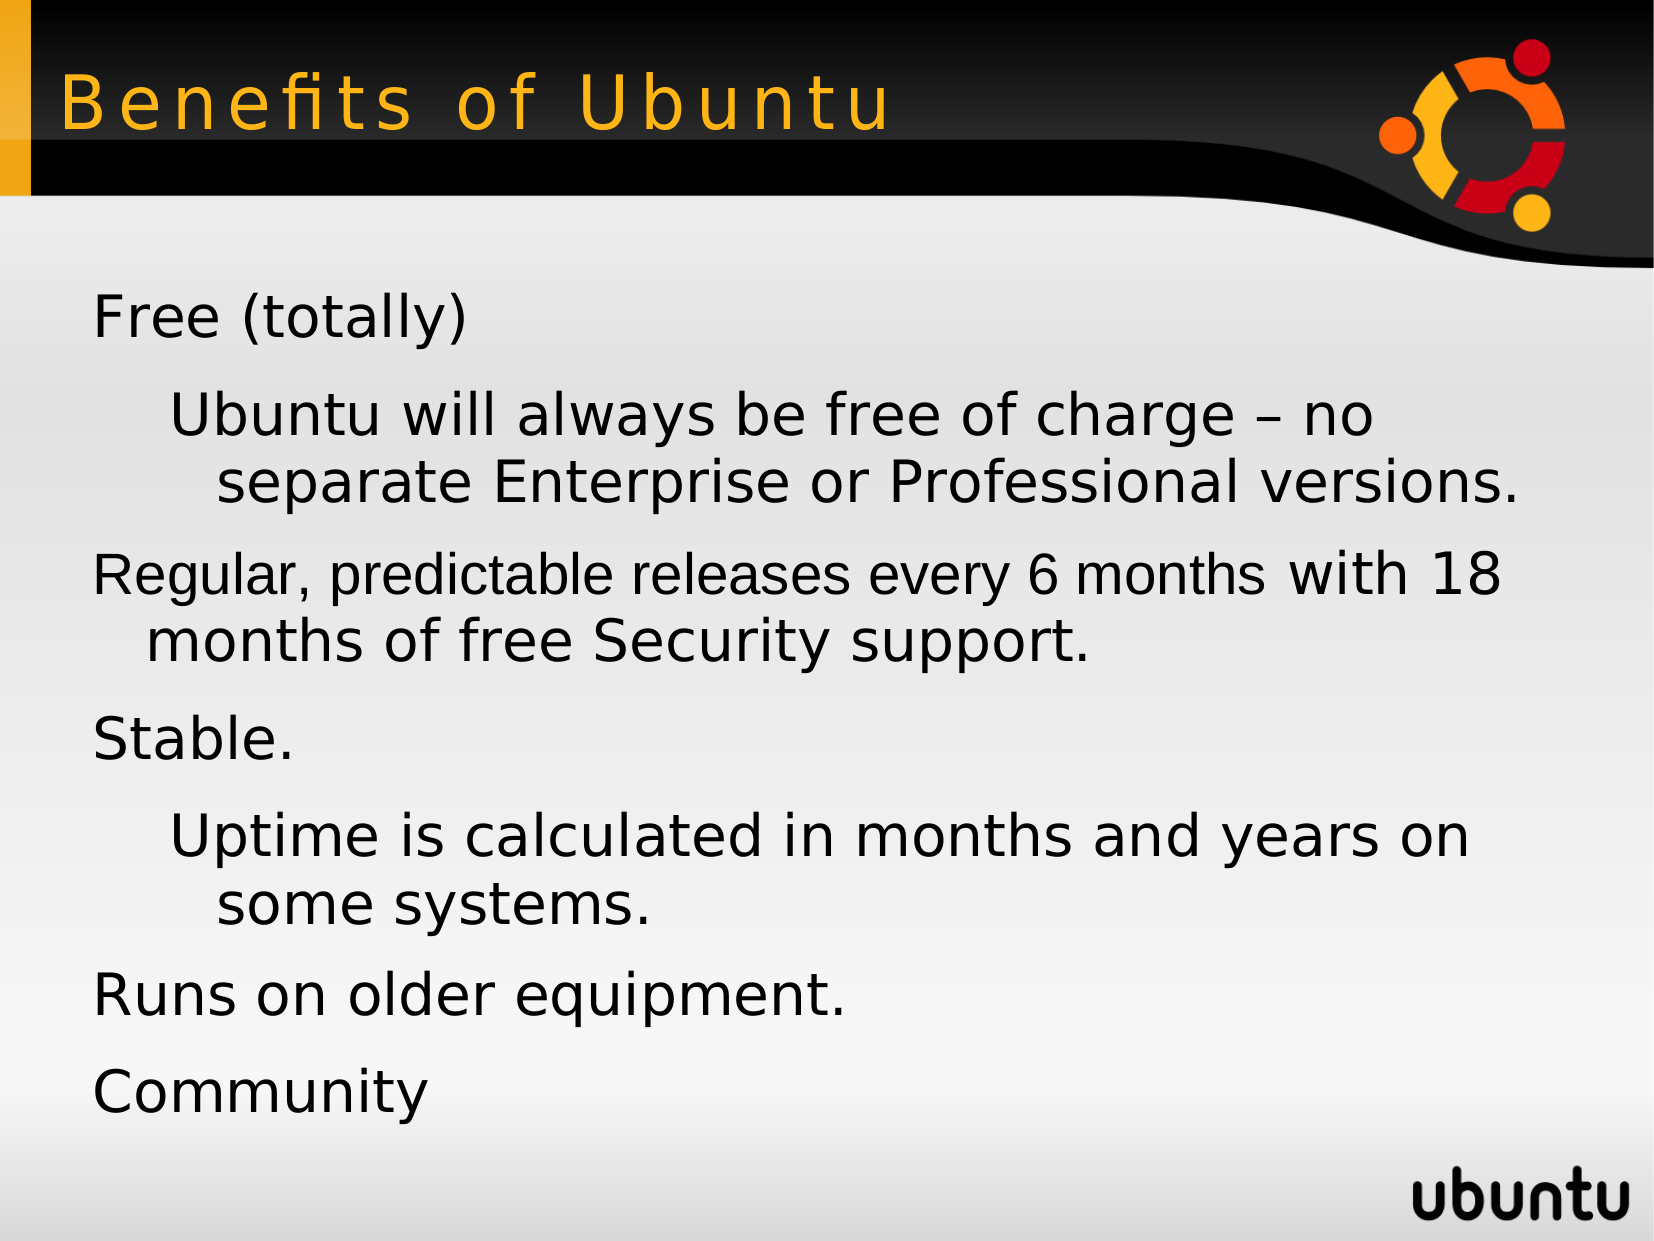

# Benefits of Ubuntu
Free (totally)
Ubuntu will always be free of charge – no separate Enterprise or Professional versions.
Regular, predictable releases every 6 months with 18 months of free Security support.
Stable.
Uptime is calculated in months and years on some systems.
Runs on older equipment.
Community